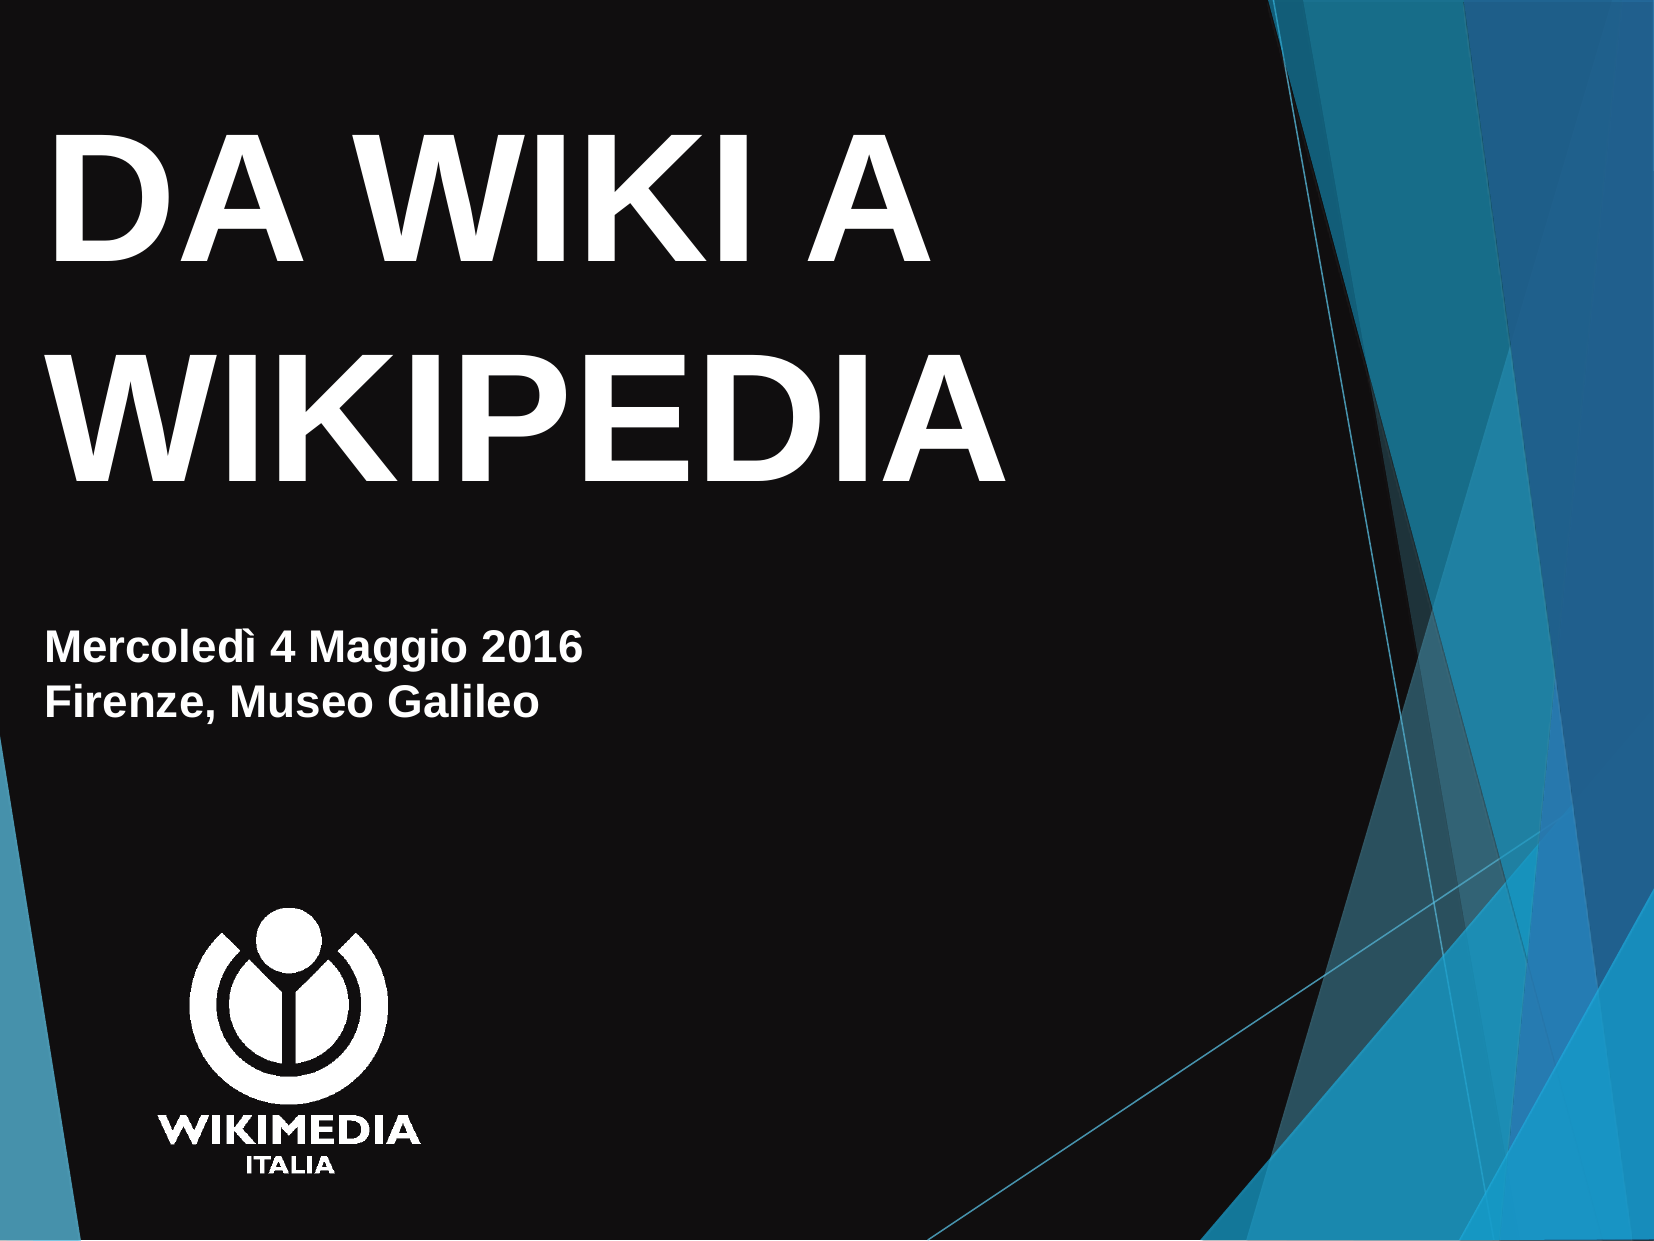

DA WIKI A WIKIPEDIA
Mercoledì 4 Maggio 2016
Firenze, Museo Galileo